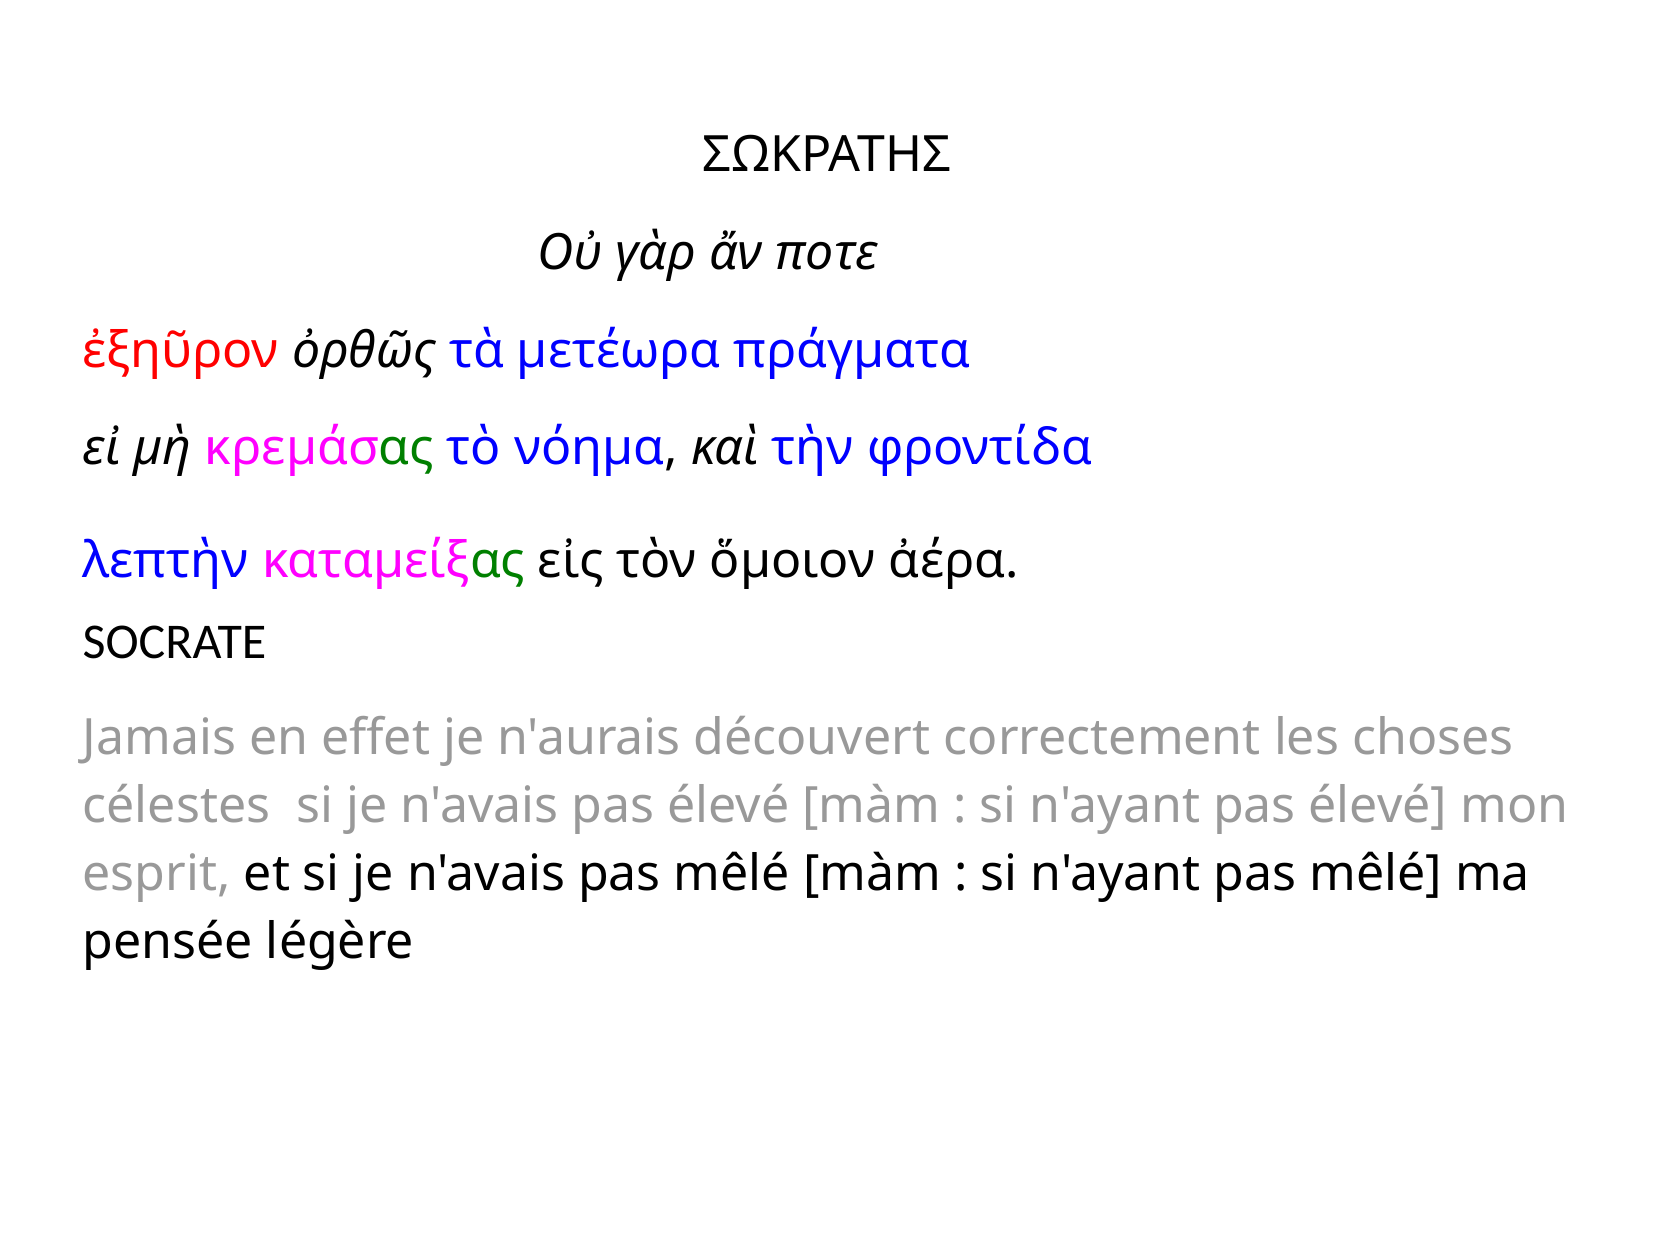

# ΣΩΚΡΑΤΗΣ
 Οὐ γὰρ ἄν ποτε
ἐξηῦρον ὀρθῶς τὰ μετέωρα πράγματα
εἰ μὴ κρεμάσας τὸ νόημα, καὶ τὴν φροντίδα
λεπτὴν καταμείξας εἰς τὸν ὅμοιον ἀέρα.
SOCRATE
Jamais en effet je n'aurais découvert correctement les choses célestes si je n'avais pas élevé [màm : si n'ayant pas élevé] mon esprit, et si je n'avais pas mêlé [màm : si n'ayant pas mêlé] ma pensée légère